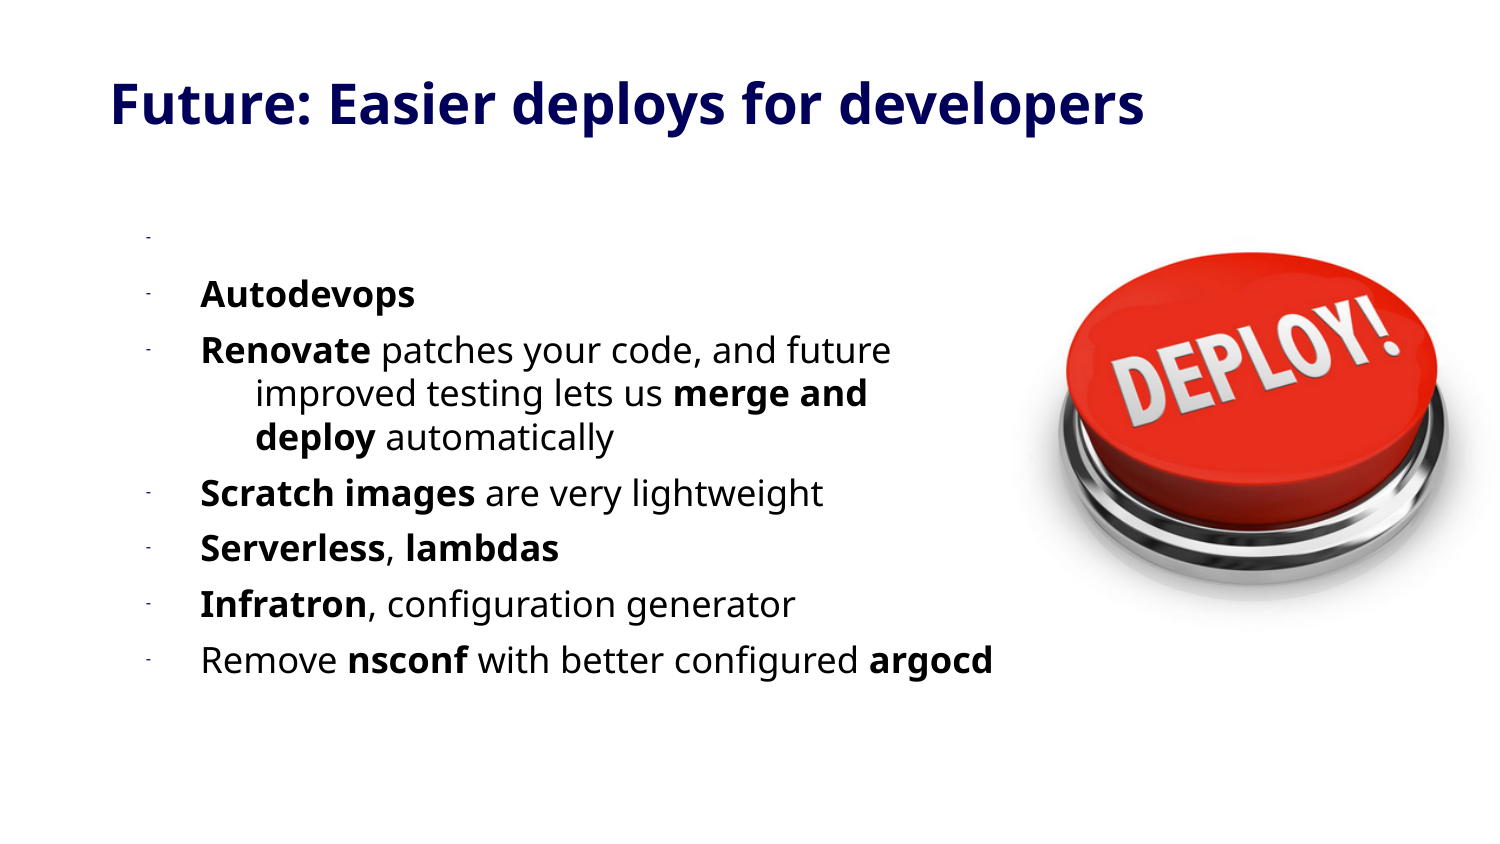

# Future: Easier deploys for developers
Autodevops
Renovate patches your code, and future improved testing lets us merge and deploy automatically
Scratch images are very lightweight
Serverless, lambdas
Infratron, configuration generator
Remove nsconf with better configured argocd